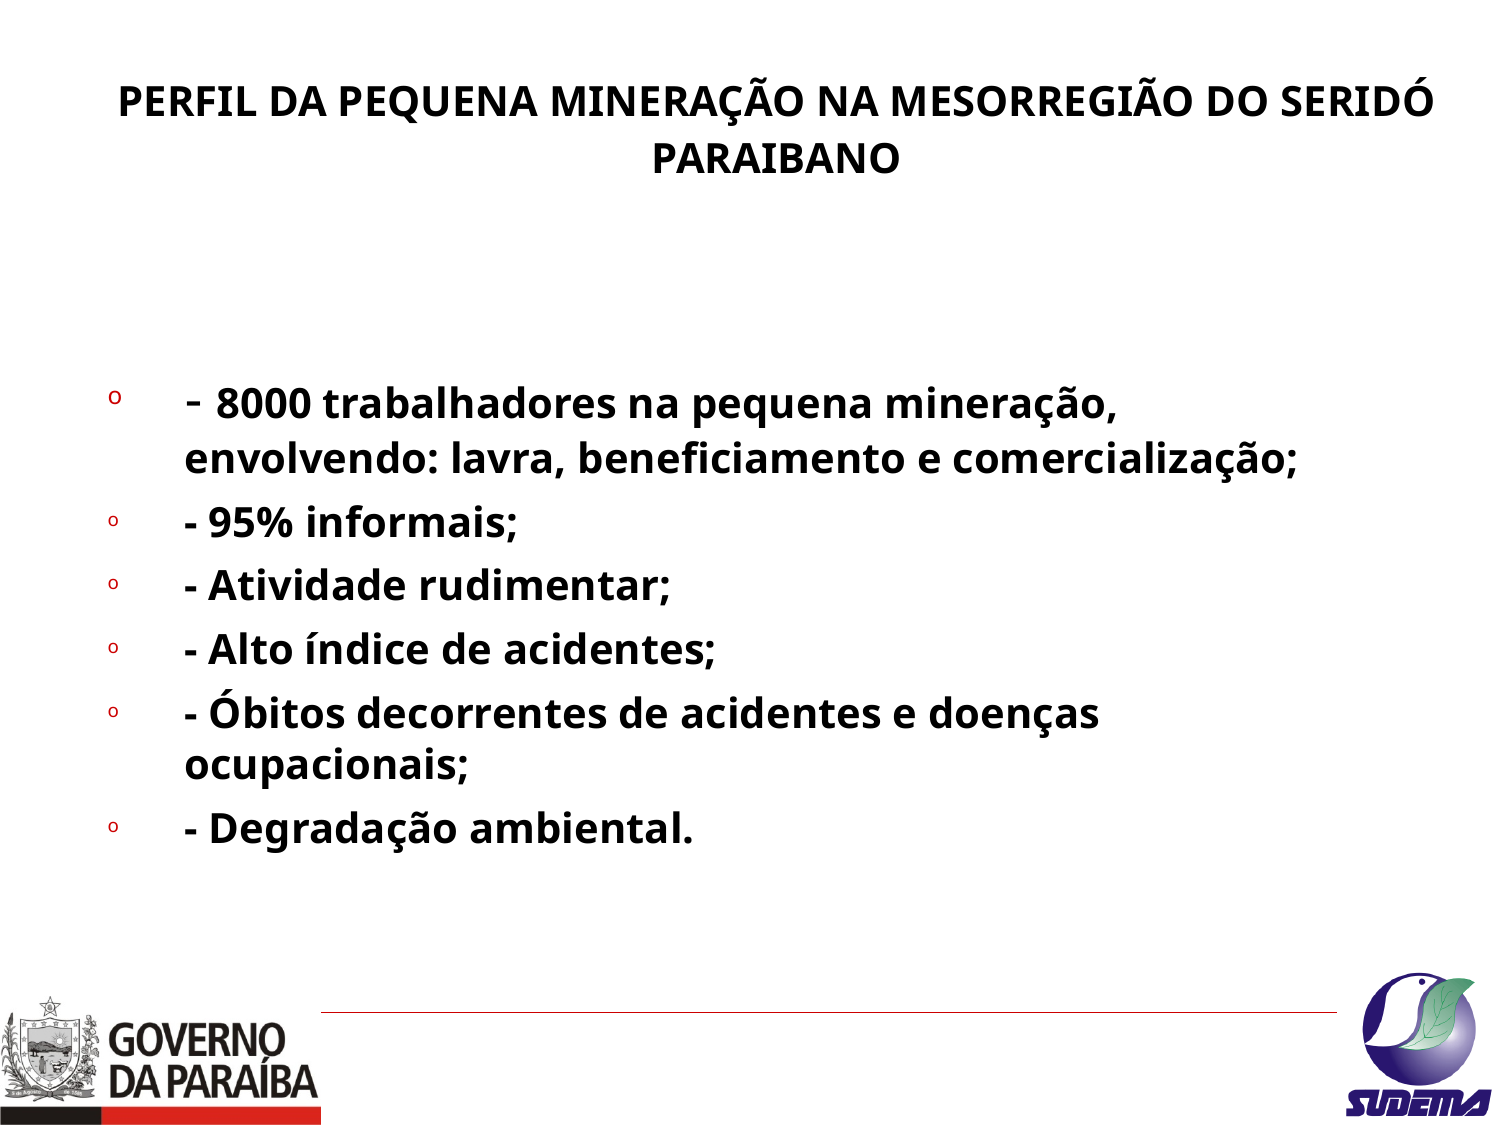

# PERFIL DA PEQUENA MINERAÇÃO NA MESORREGIÃO DO SERIDÓ PARAIBANO
- 8000 trabalhadores na pequena mineração, envolvendo: lavra, beneficiamento e comercialização;
- 95% informais;
- Atividade rudimentar;
- Alto índice de acidentes;
- Óbitos decorrentes de acidentes e doenças ocupacionais;
- Degradação ambiental.